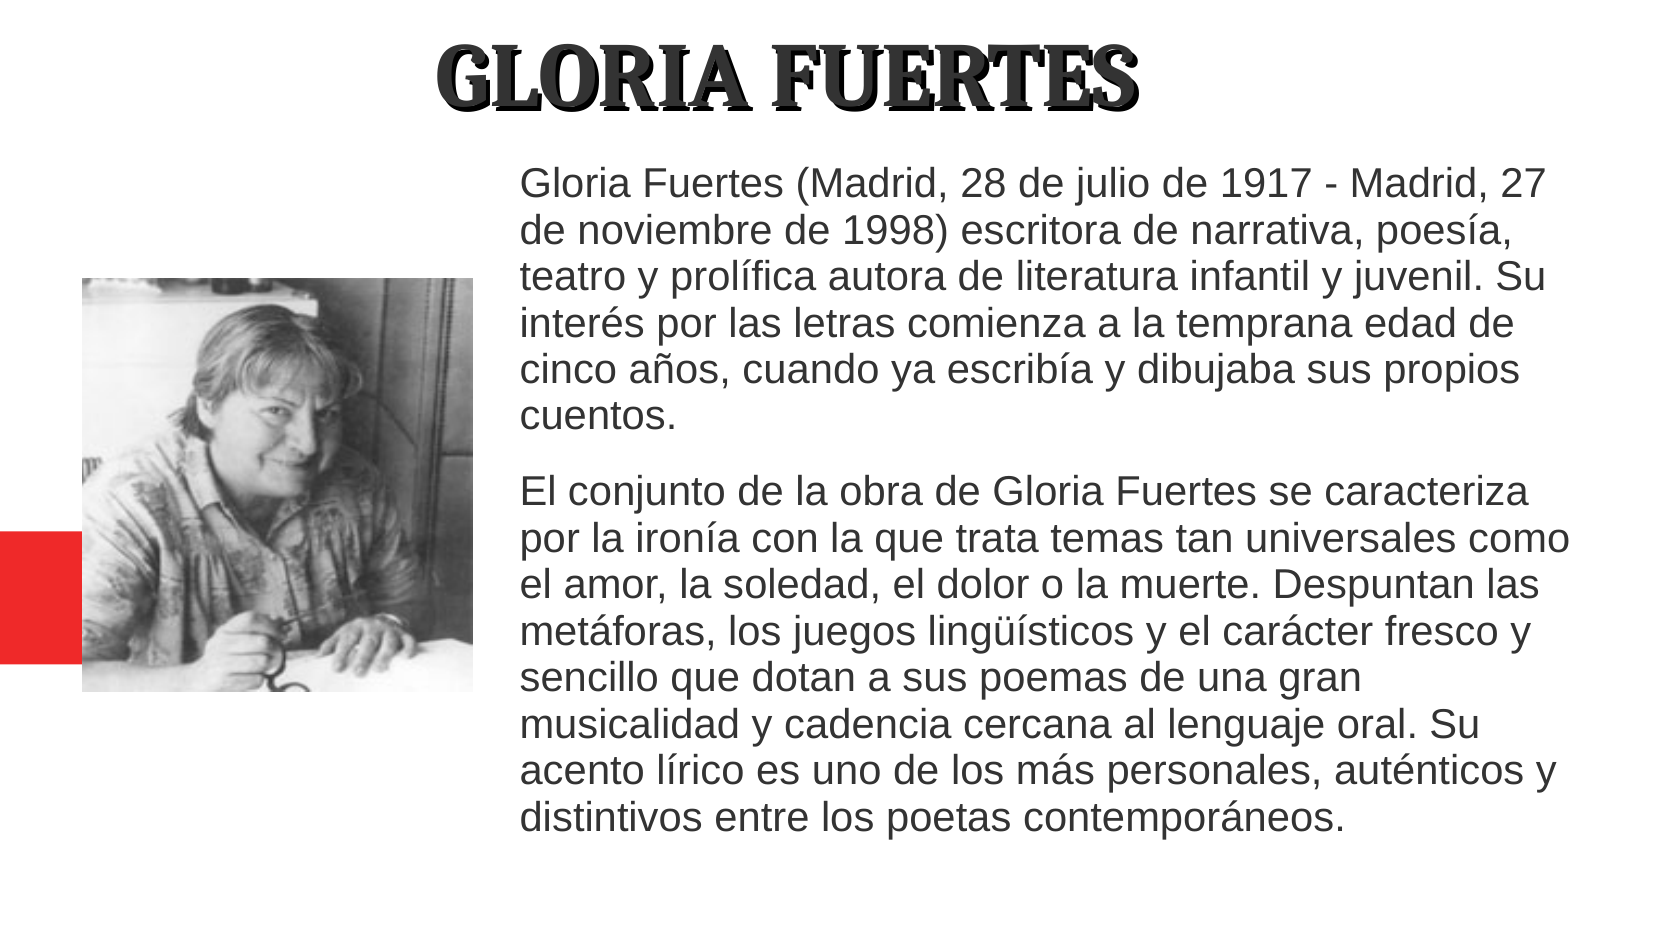

# GLORIA FUERTES
Gloria Fuertes (Madrid, 28 de julio de 1917 - Madrid, 27 de noviembre de 1998) escritora de narrativa, poesía, teatro y prolífica autora de literatura infantil y juvenil. Su interés por las letras comienza a la temprana edad de cinco años, cuando ya escribía y dibujaba sus propios cuentos.
El conjunto de la obra de Gloria Fuertes se caracteriza por la ironía con la que trata temas tan universales como el amor, la soledad, el dolor o la muerte. Despuntan las metáforas, los juegos lingüísticos y el carácter fresco y sencillo que dotan a sus poemas de una gran musicalidad y cadencia cercana al lenguaje oral. Su acento lírico es uno de los más personales, auténticos y distintivos entre los poetas contemporáneos.